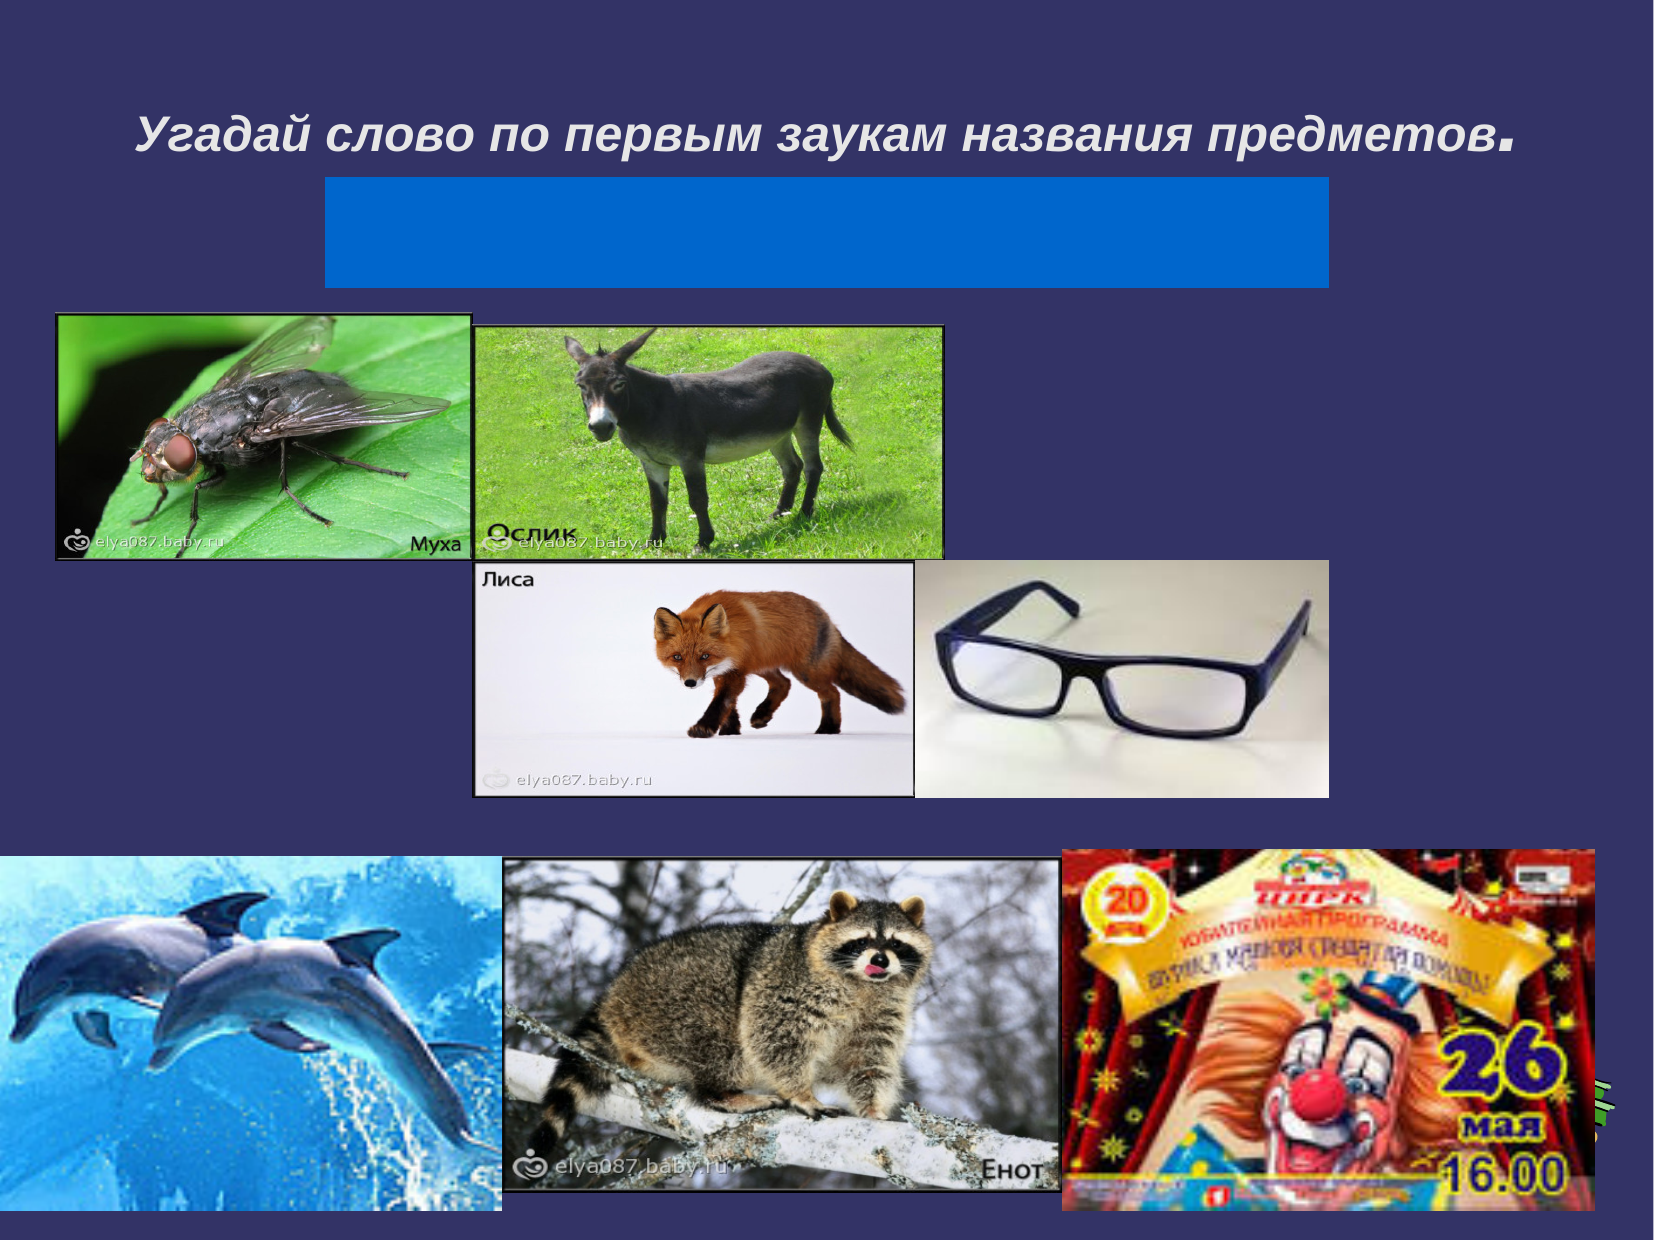

# Угадай слово по первым заукам названия предметов.
| | | | | | | |
| --- | --- | --- | --- | --- | --- | --- |